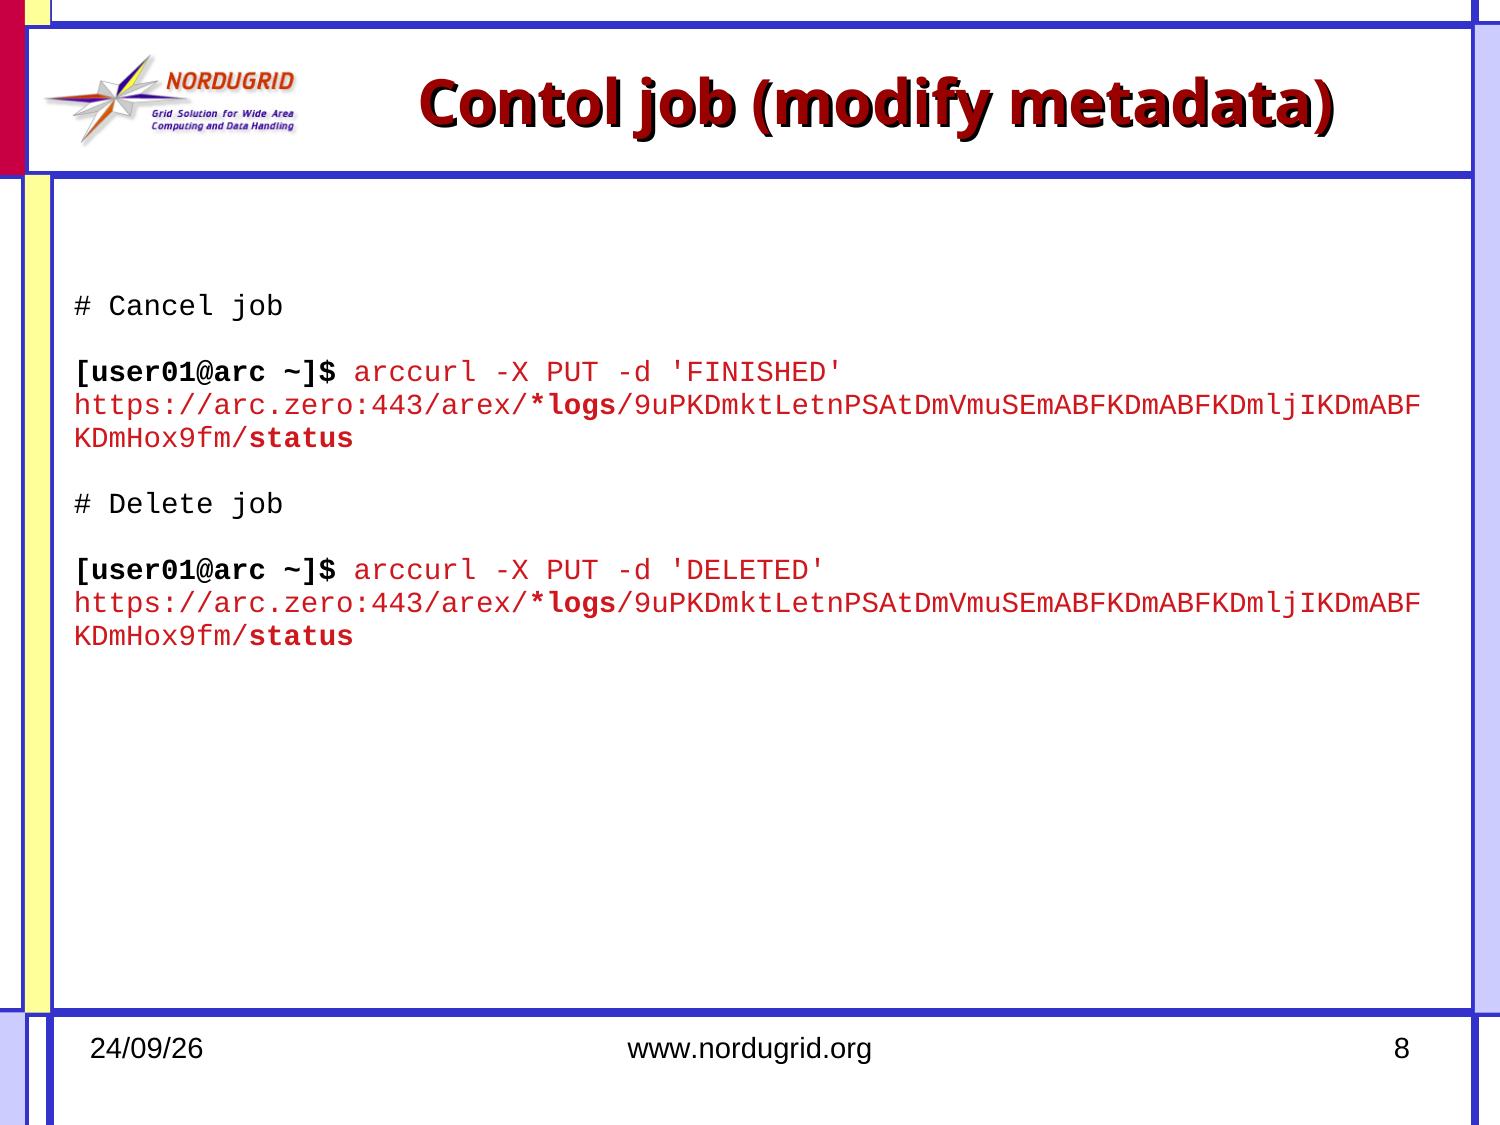

# Contol job (modify metadata)
# Cancel job
[user01@arc ~]$ arccurl -X PUT -d 'FINISHED' https://arc.zero:443/arex/*logs/9uPKDmktLetnPSAtDmVmuSEmABFKDmABFKDmljIKDmABFKDmHox9fm/status
# Delete job
[user01@arc ~]$ arccurl -X PUT -d 'DELETED' https://arc.zero:443/arex/*logs/9uPKDmktLetnPSAtDmVmuSEmABFKDmABFKDmljIKDmABFKDmHox9fm/status
www.nordugrid.org
8